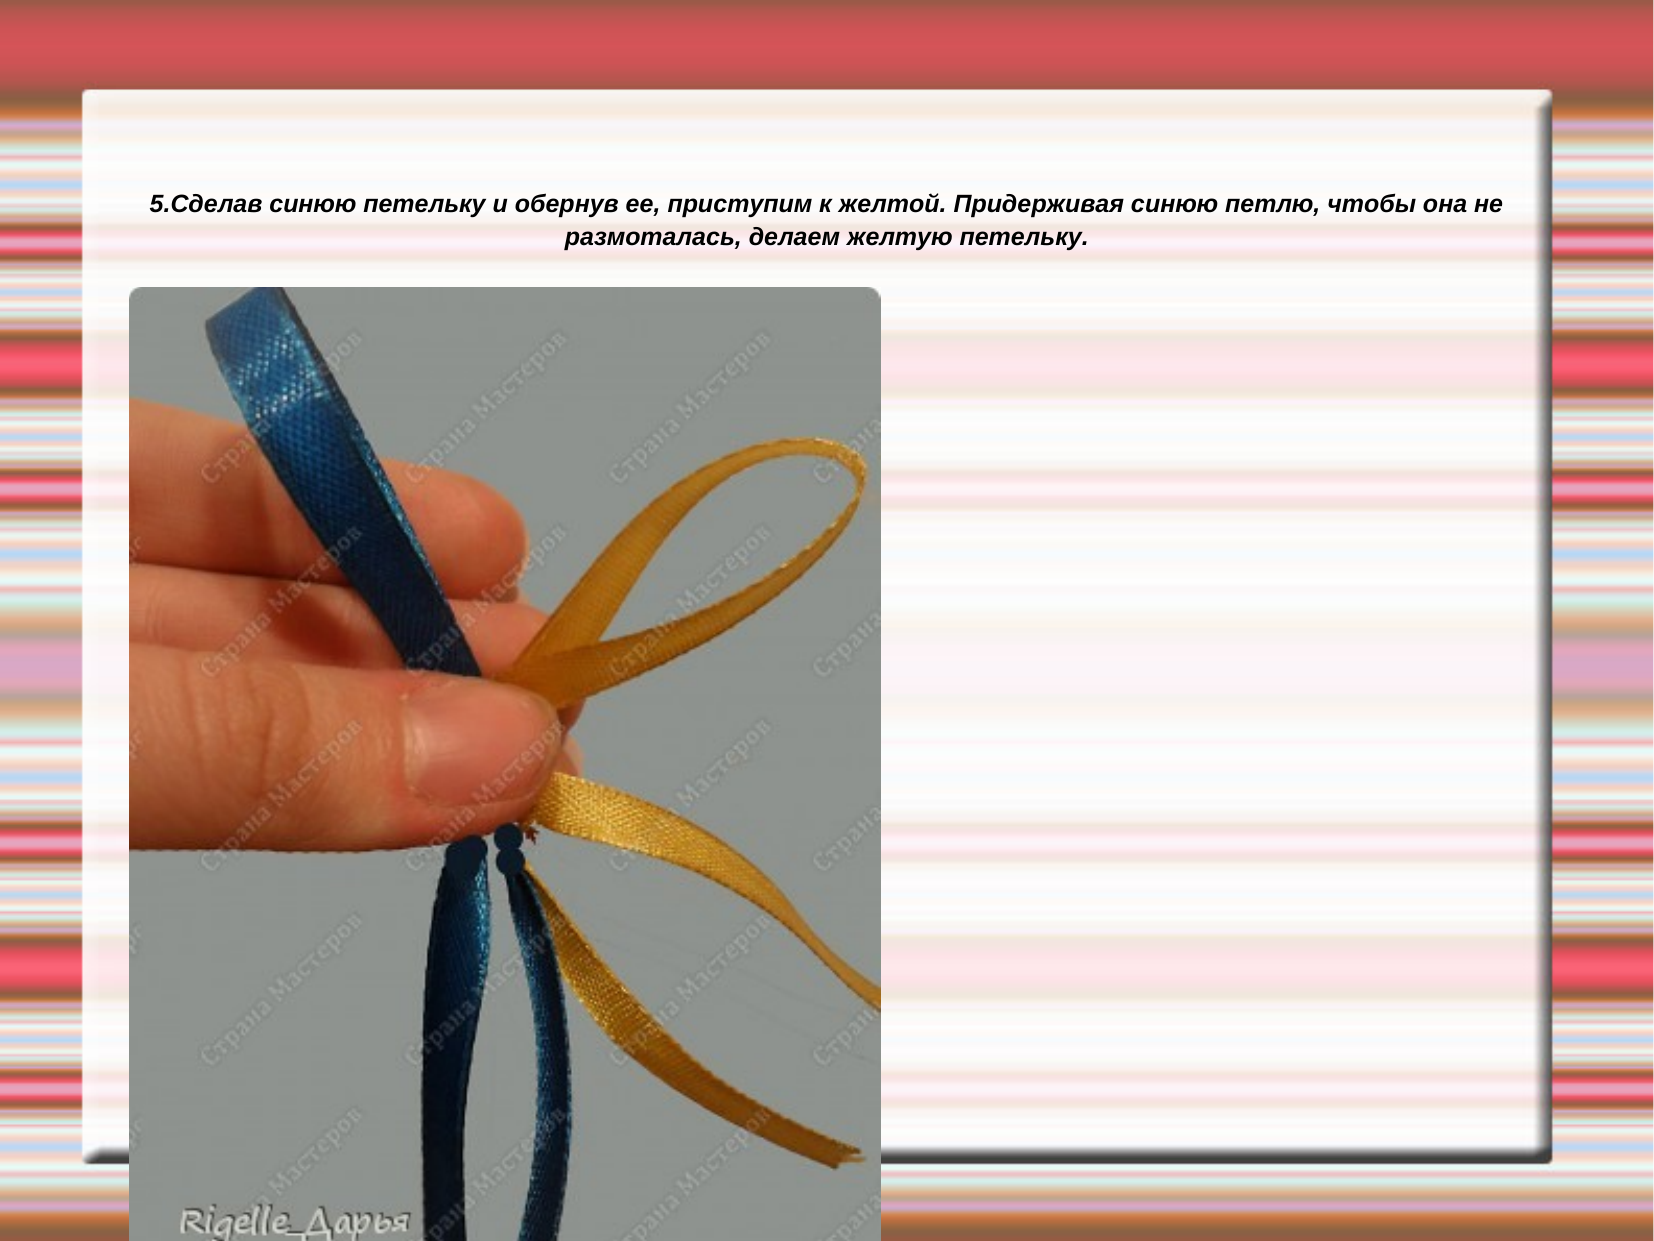

# 5.Сделав синюю петельку и обернув ее, приступим к желтой. Придерживая синюю петлю, чтобы она не размоталась, делаем желтую петельку.